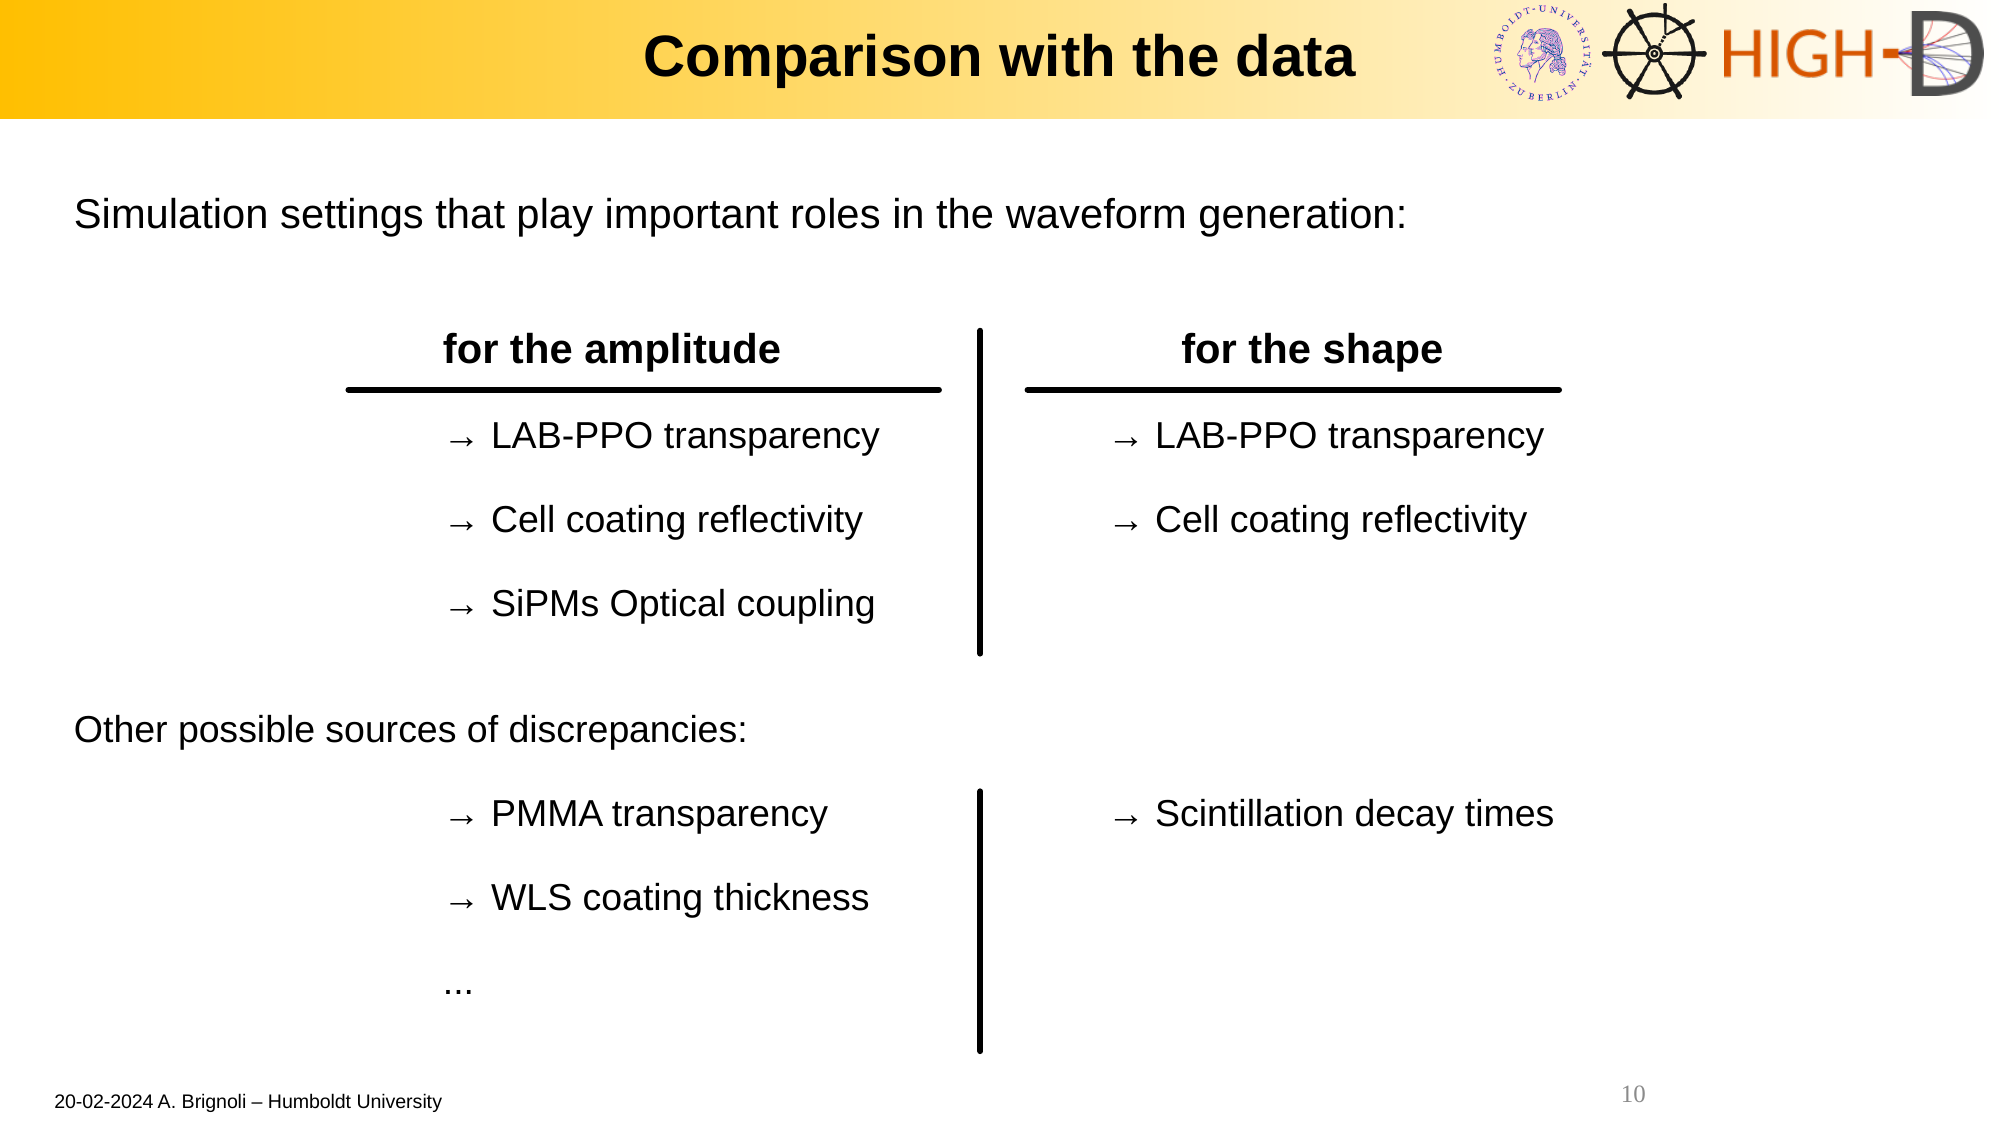

Comparison with the data
Simulation settings that play important roles in the waveform generation:
					for the amplitude 						for the shape
					→ LAB-PPO transparency			 	→ LAB-PPO transparency
					→ Cell coating reflectivity				→ Cell coating reflectivity
					→ SiPMs Optical coupling
Other possible sources of discrepancies:
					→ PMMA transparency 				→ Scintillation decay times
					→ WLS coating thickness
					...
20-02-2024 A. Brignoli – Humboldt University